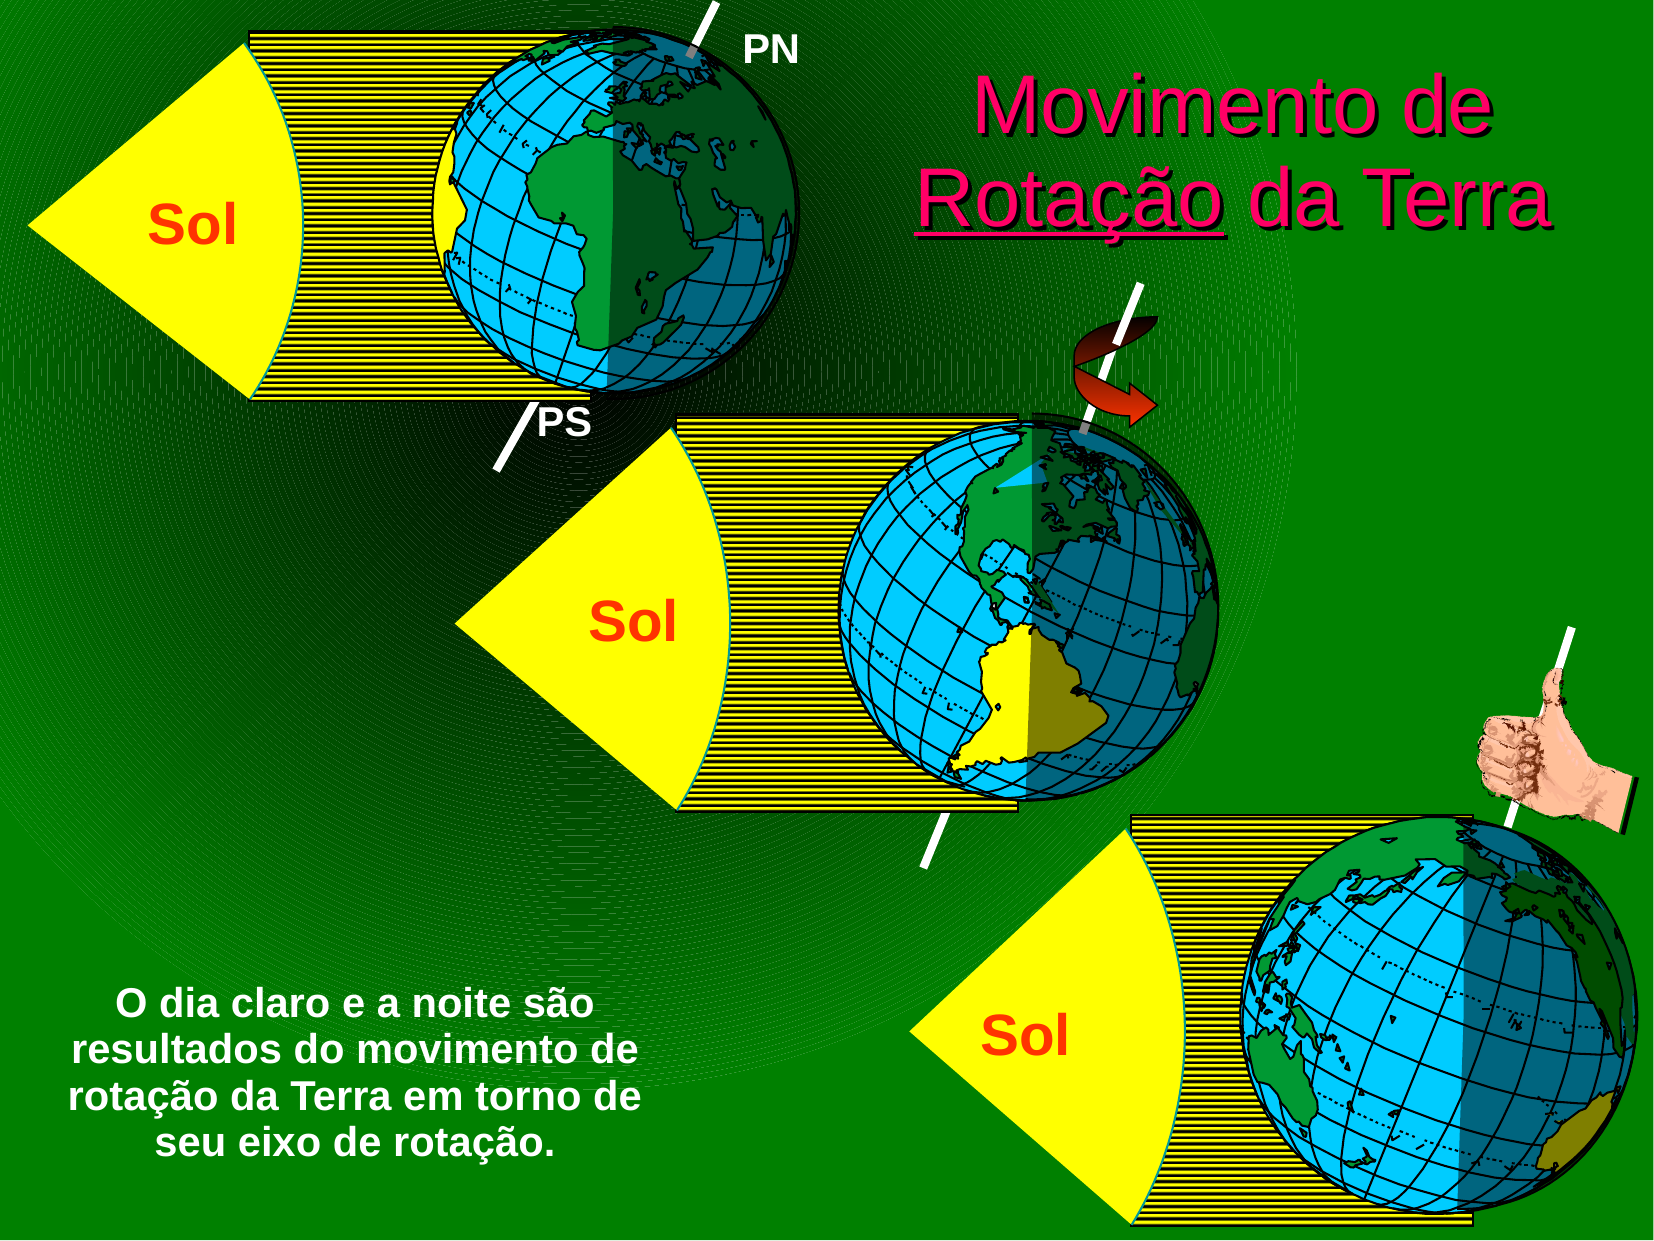

PN
Sol
PS
# Movimento de Rotação da Terra
Sol
Sol
O dia claro e a noite são resultados do movimento de rotação da Terra em torno de seu eixo de rotação.